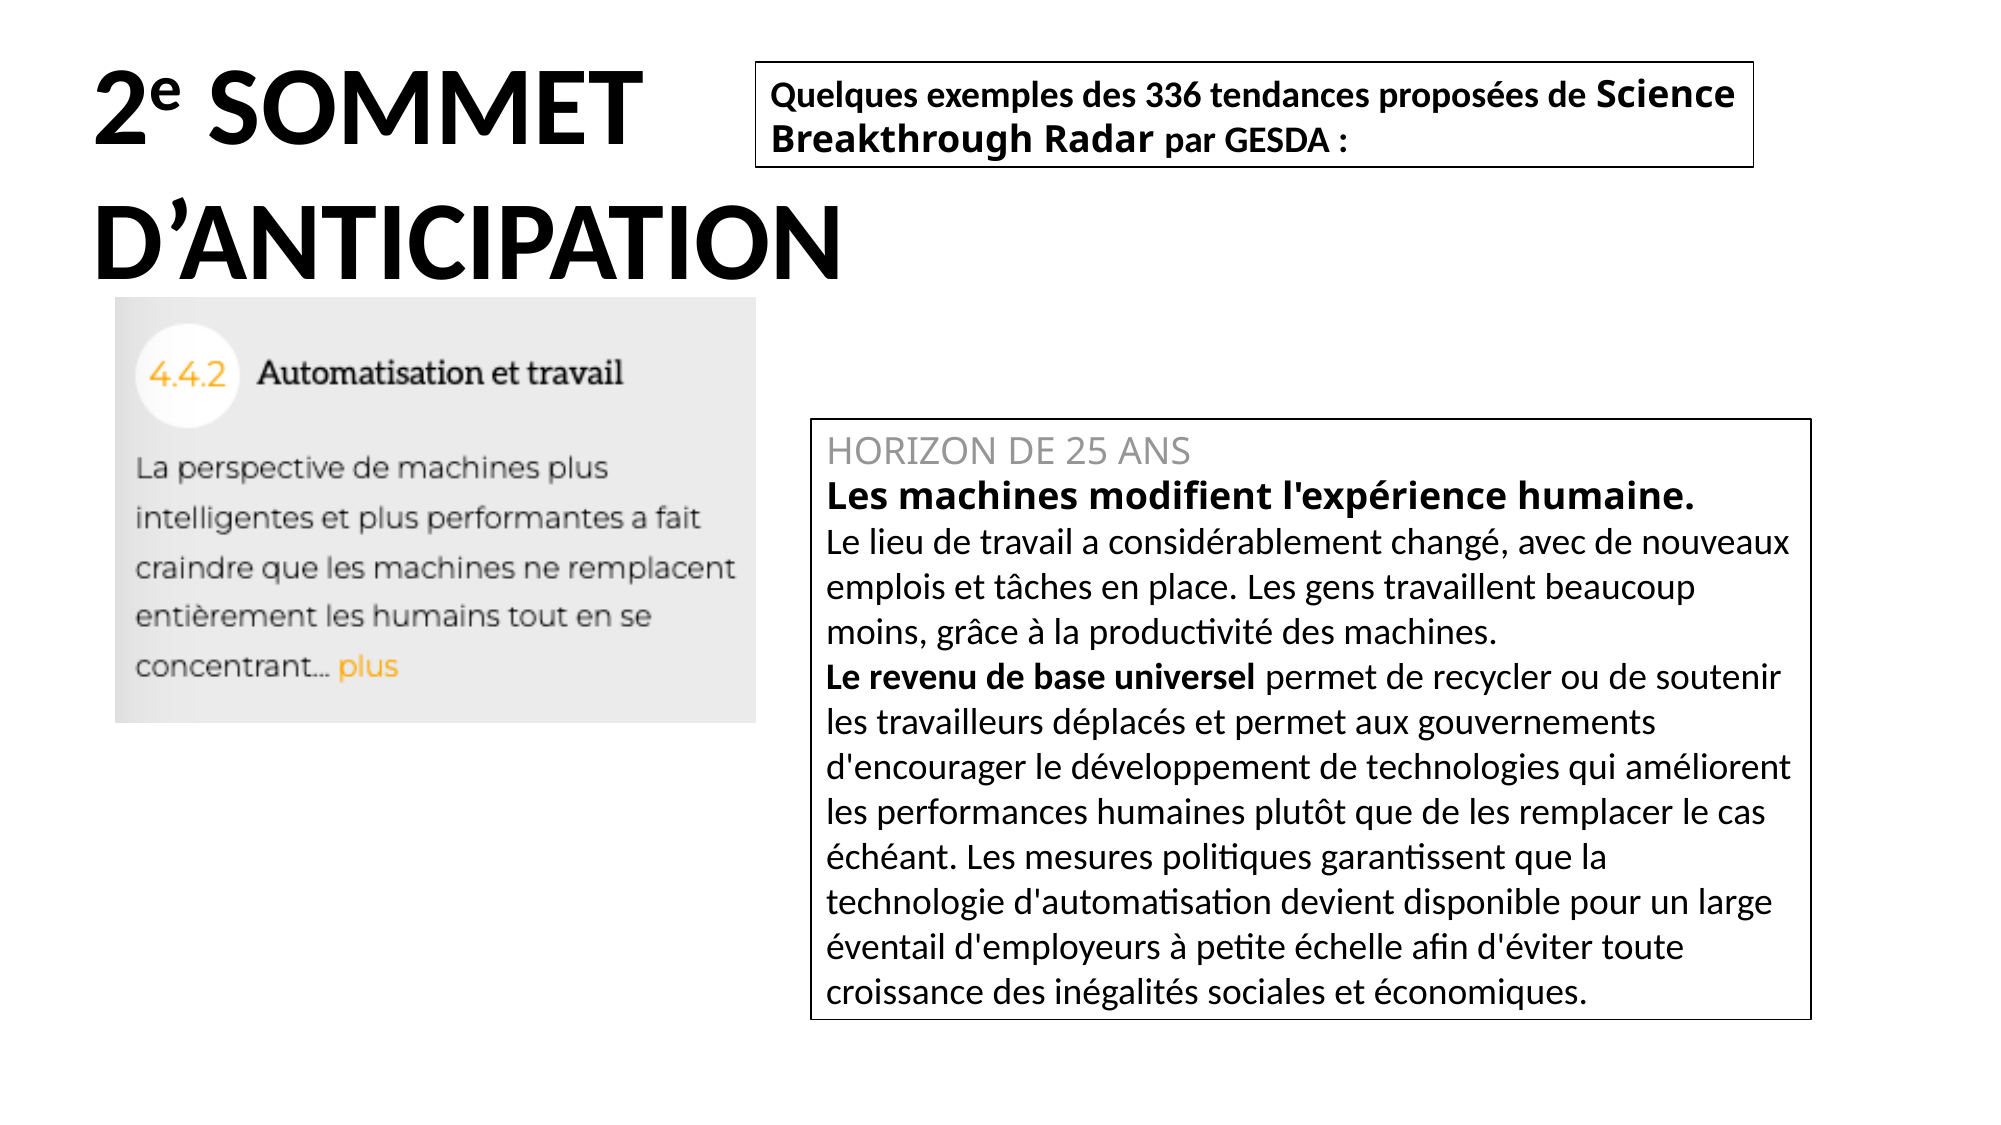

2e SOMMET
D’ANTICIPATION
Quelques exemples des 336 tendances proposées de Science Breakthrough Radar par GESDA :
HORIZON DE 25 ANS
Les machines modifient l'expérience humaine.
Le lieu de travail a considérablement changé, avec de nouveaux emplois et tâches en place. Les gens travaillent beaucoup moins, grâce à la productivité des machines.
Le revenu de base universel permet de recycler ou de soutenir les travailleurs déplacés et permet aux gouvernements d'encourager le développement de technologies qui améliorent les performances humaines plutôt que de les remplacer le cas échéant. Les mesures politiques garantissent que la technologie d'automatisation devient disponible pour un large éventail d'employeurs à petite échelle afin d'éviter toute croissance des inégalités sociales et économiques.